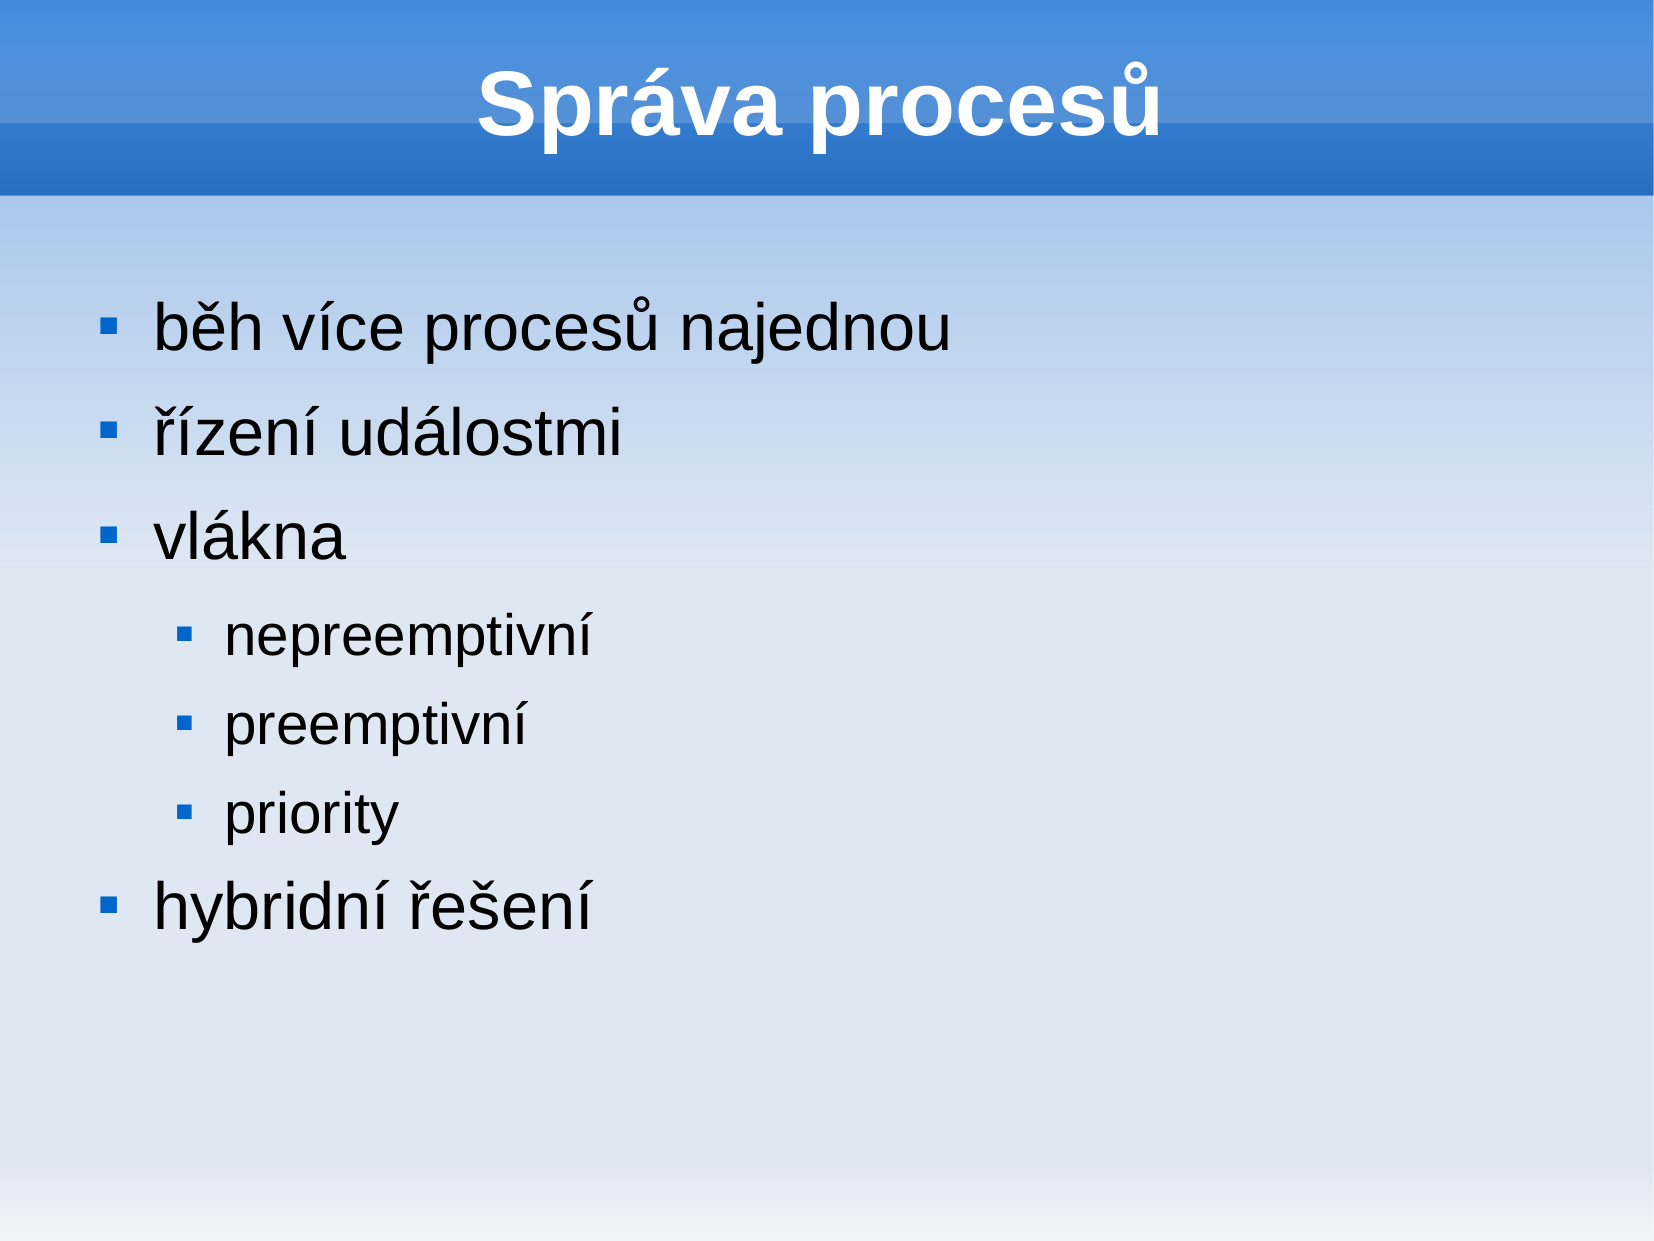

# Správa procesů
běh více procesů najednou
řízení událostmi
vlákna
nepreemptivní
preemptivní
priority
hybridní řešení